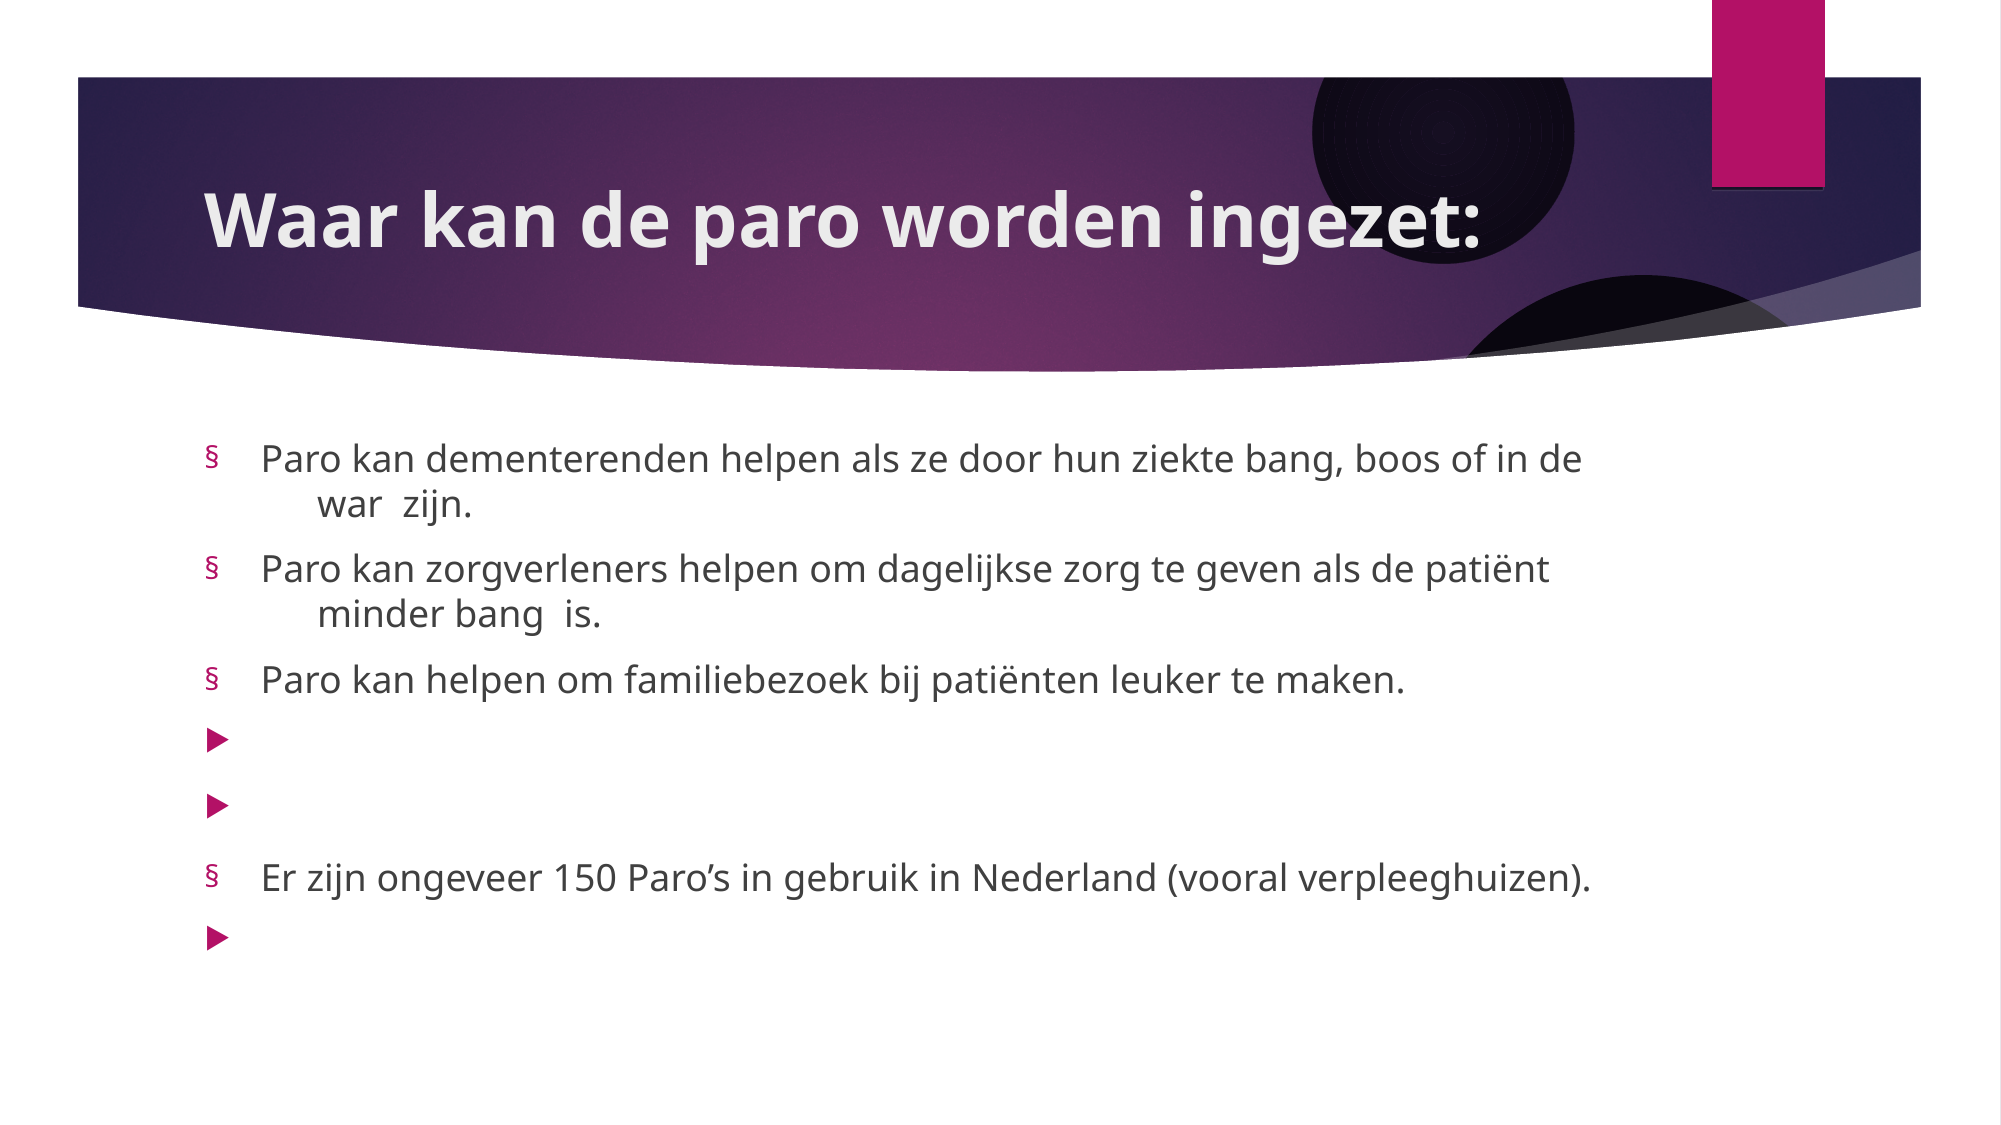

# Waar kan de paro worden ingezet:
Paro kan dementerenden helpen als ze door hun ziekte bang, boos of in de war zijn.
Paro kan zorgverleners helpen om dagelijkse zorg te geven als de patiënt minder bang is.
Paro kan helpen om familiebezoek bij patiënten leuker te maken.
Er zijn ongeveer 150 Paro’s in gebruik in Nederland (vooral verpleeghuizen).